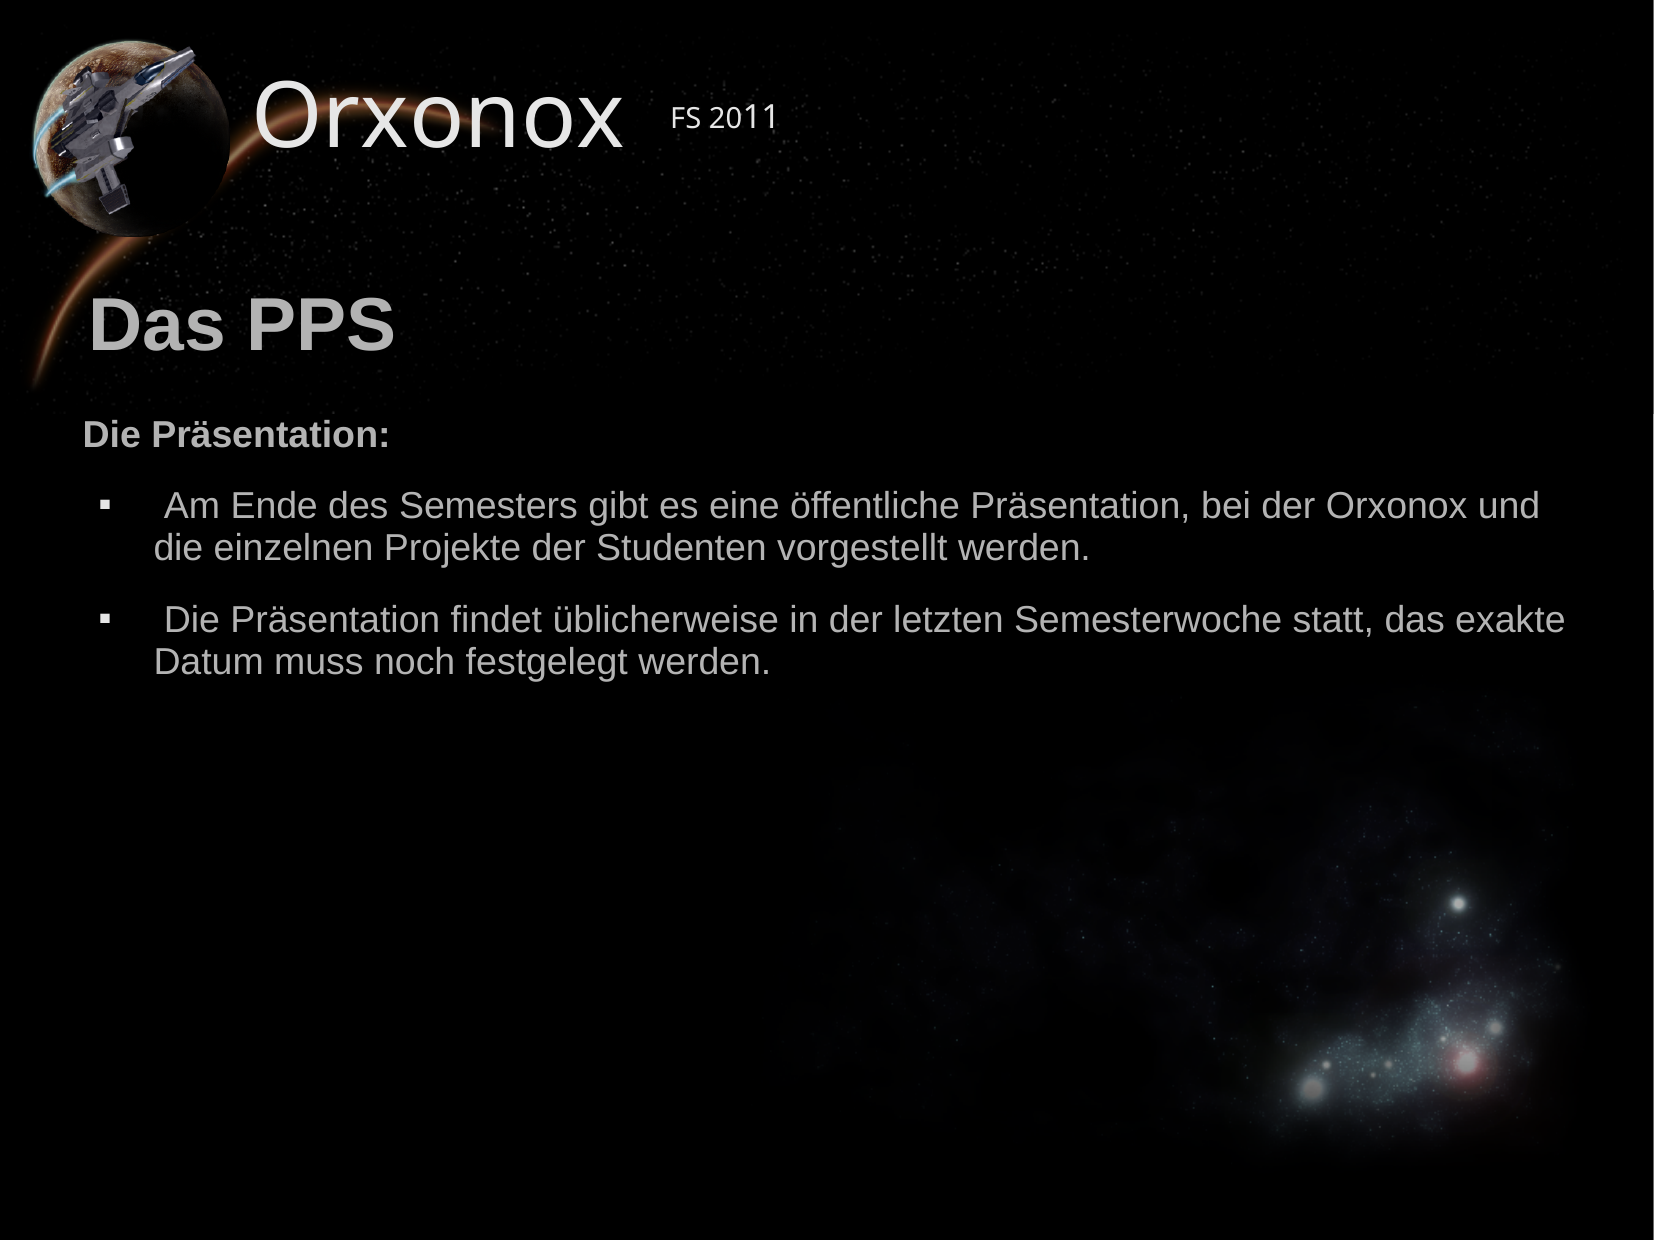

# Das PPS
Die Präsentation:
 Am Ende des Semesters gibt es eine öffentliche Präsentation, bei der Orxonox und die einzelnen Projekte der Studenten vorgestellt werden.
 Die Präsentation findet üblicherweise in der letzten Semesterwoche statt, das exakte Datum muss noch festgelegt werden.